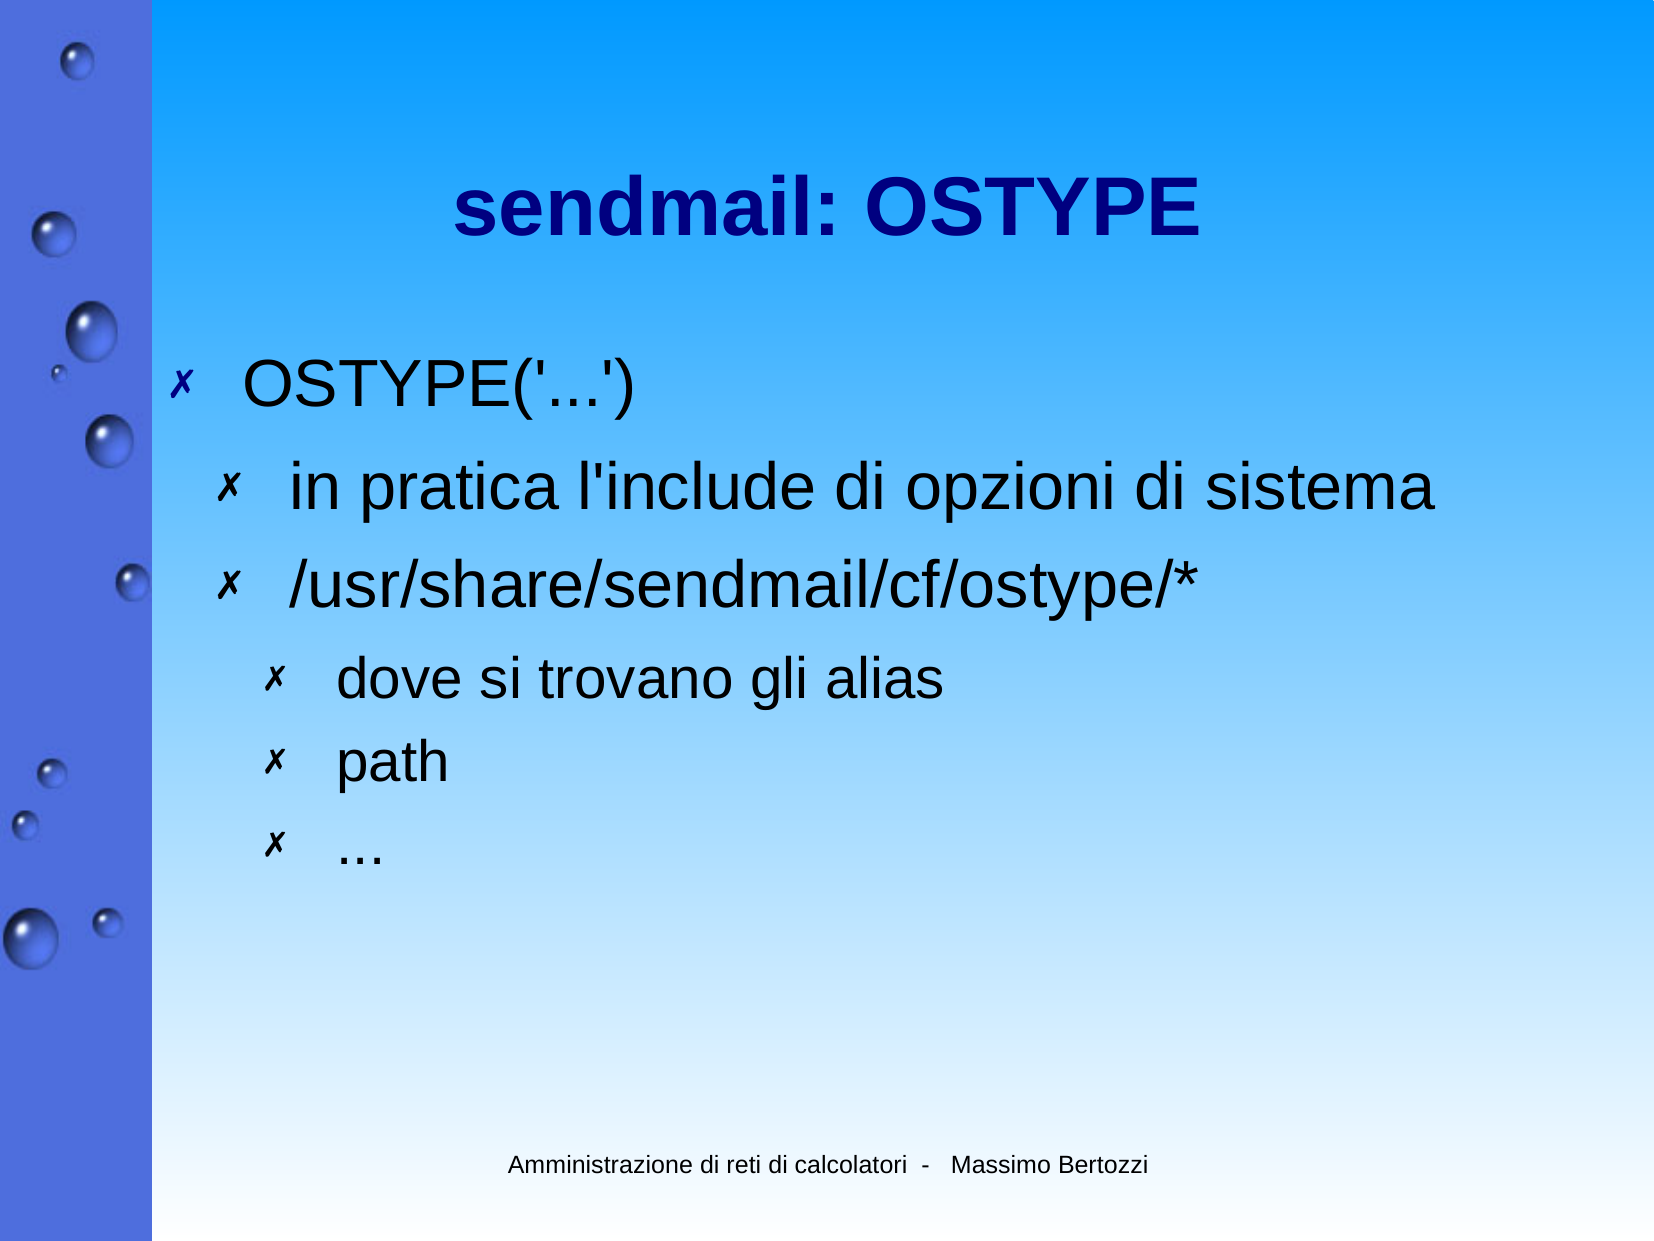

# sendmail: OSTYPE
OSTYPE('...')
in pratica l'include di opzioni di sistema
/usr/share/sendmail/cf/ostype/*
dove si trovano gli alias
path
...